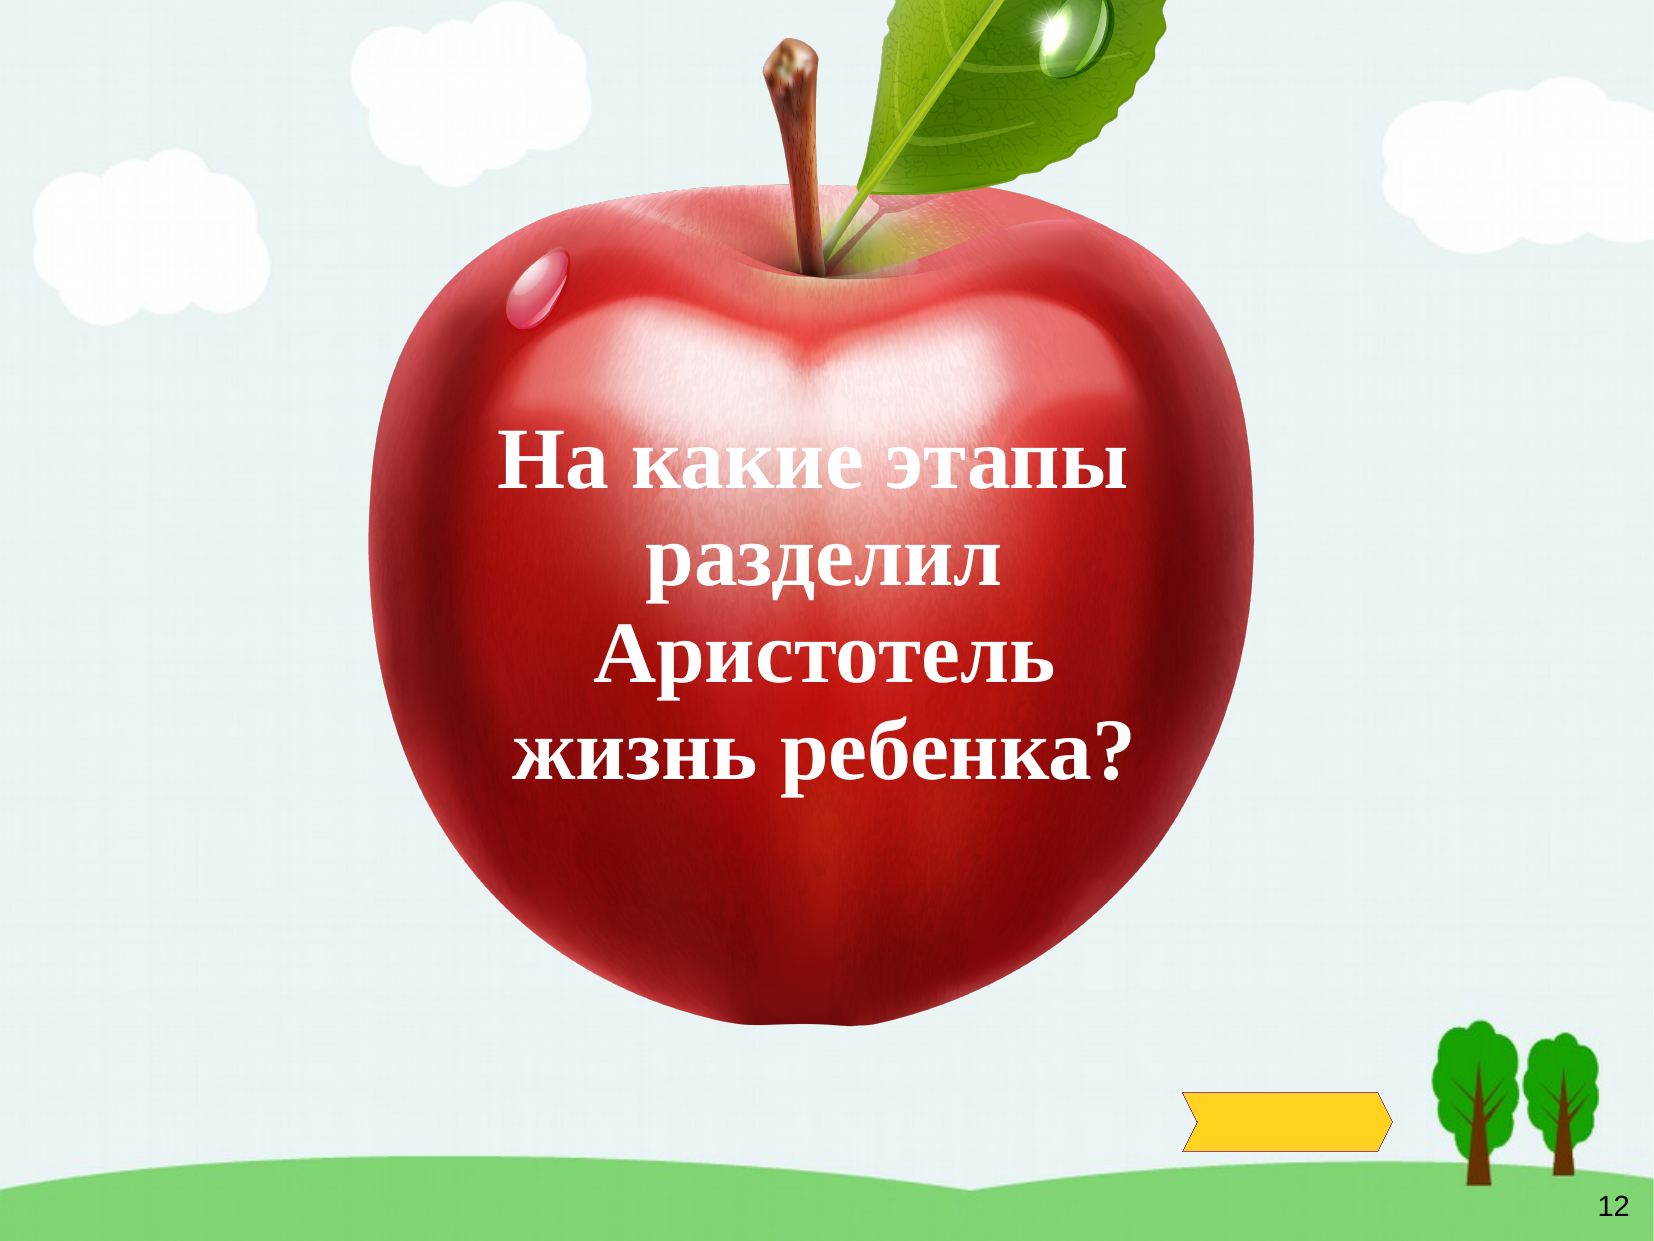

На какие этапы
разделил Аристотель
жизнь ребенка?
12